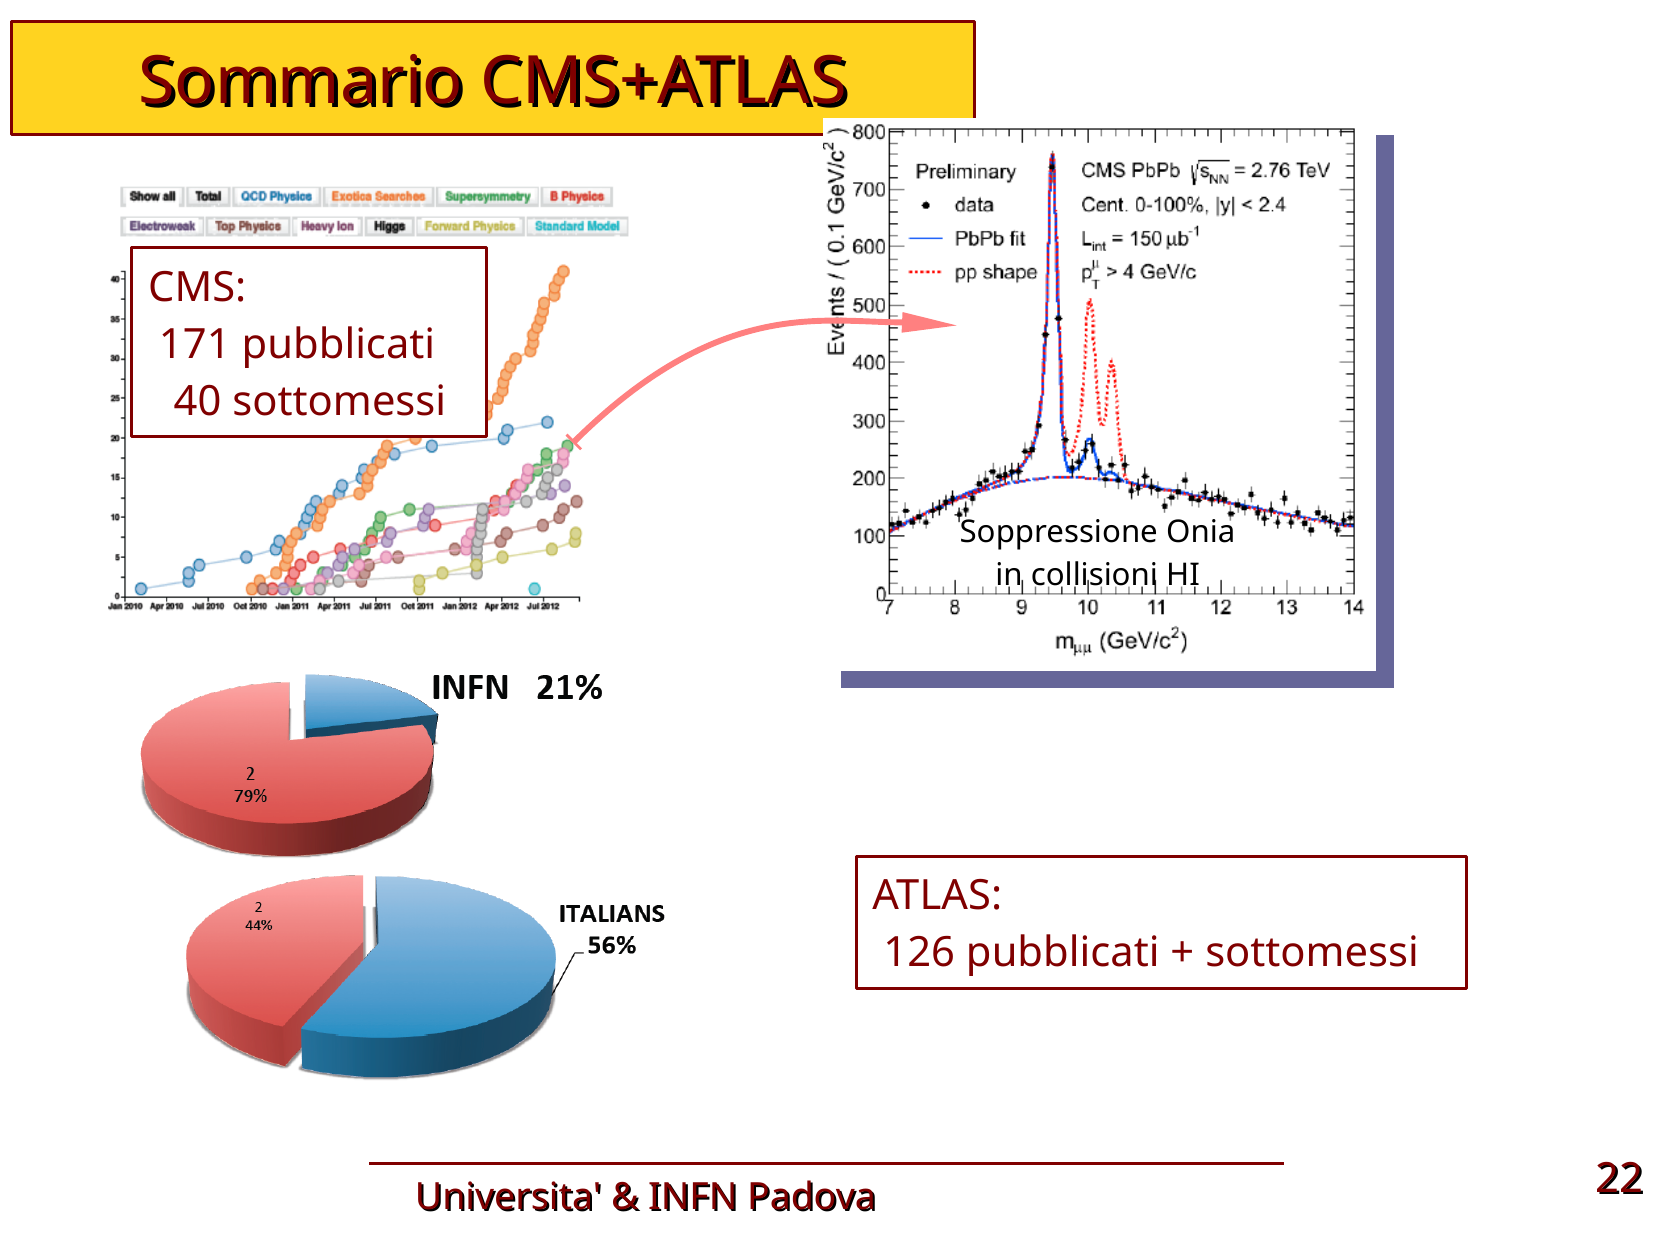

# Sommario CMS+ATLAS
CMS:
 171 pubblicati
40 sottomessi
Soppressione Onia
in collisioni HI
ATLAS:
 126 pubblicati + sottomessi